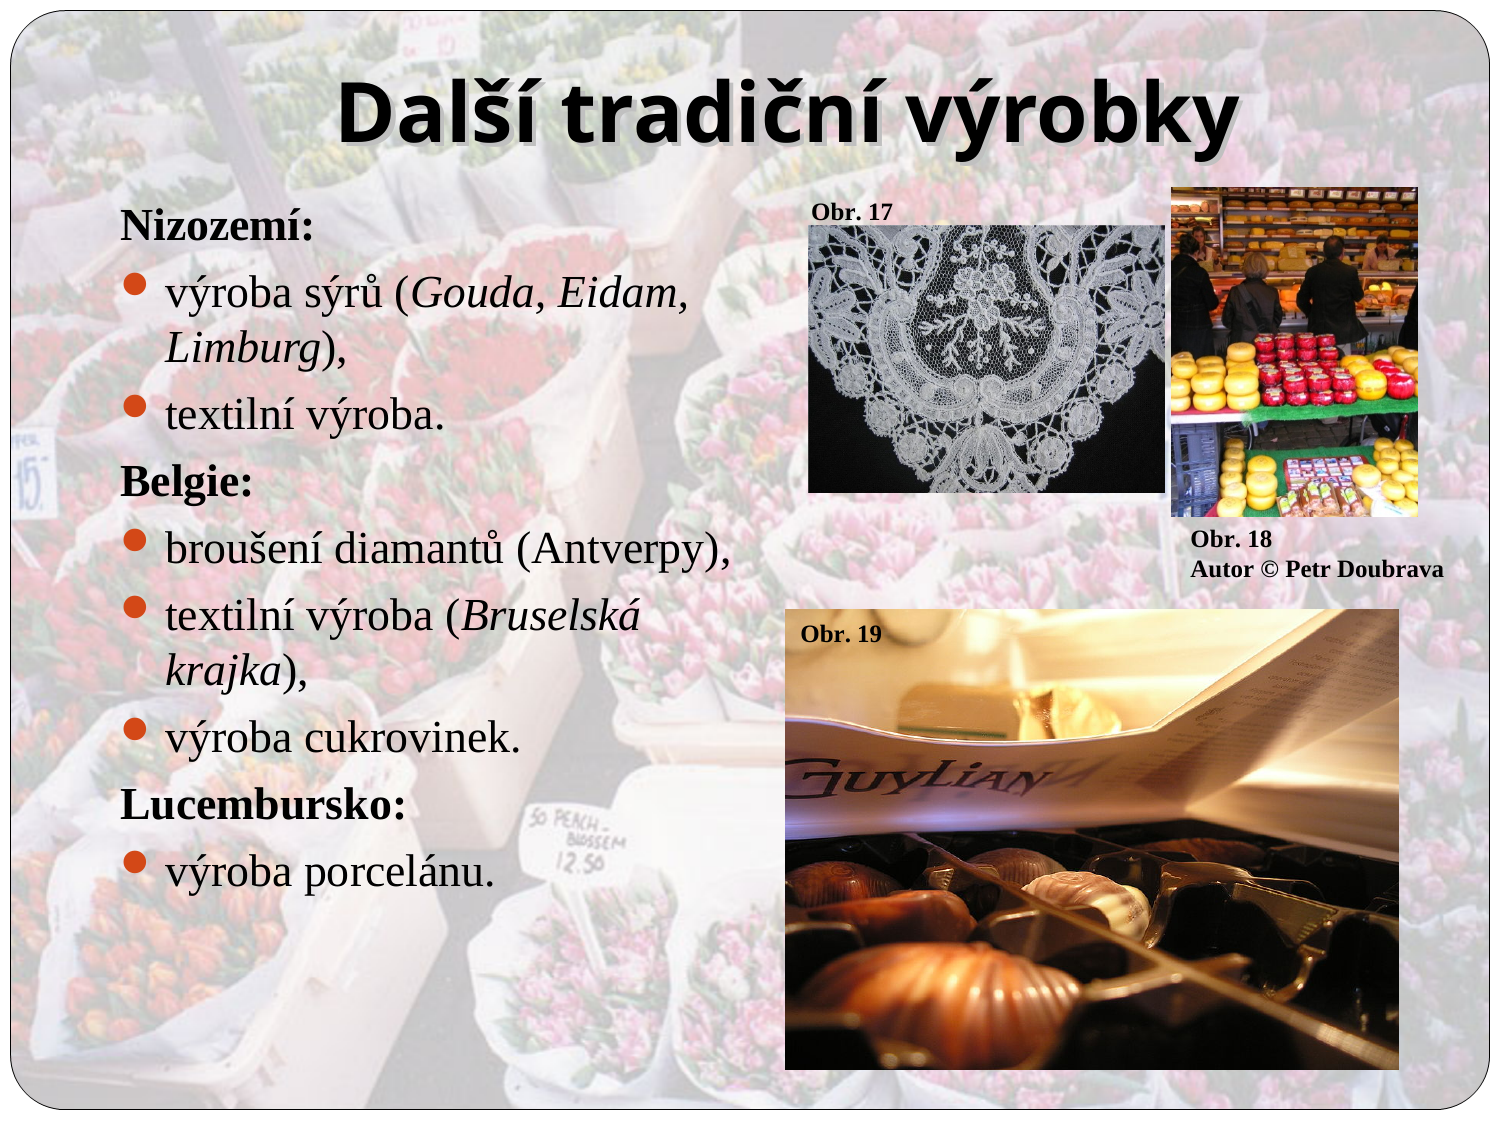

# Další tradiční výrobky
Nizozemí:
výroba sýrů (Gouda, Eidam, Limburg),
textilní výroba.
Belgie:
broušení diamantů (Antverpy),
textilní výroba (Bruselská krajka),
výroba cukrovinek.
Lucembursko:
výroba porcelánu.
Obr. 17
Obr. 18
Autor © Petr Doubrava
Obr. 19